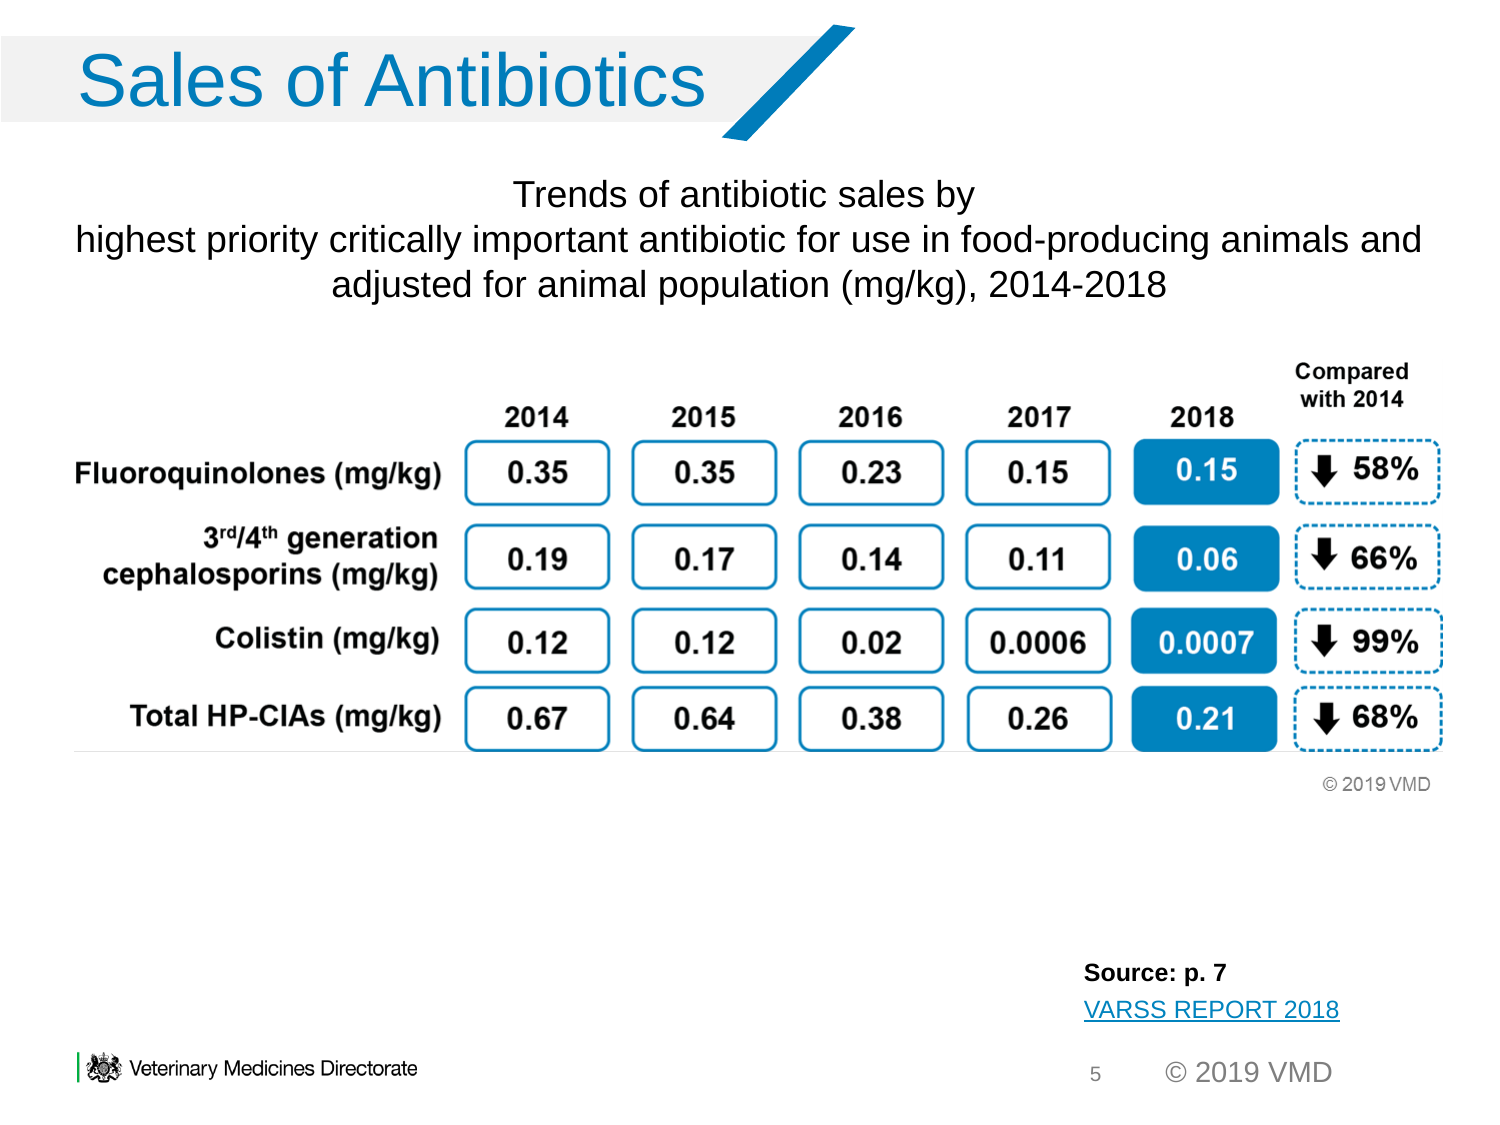

# Sales of Antibiotics
Trends of antibiotic sales by
highest priority critically important antibiotic for use in food-producing animals and adjusted for animal population (mg/kg), 2014-2018
Source: p. 7
VARSS REPORT 2018
2